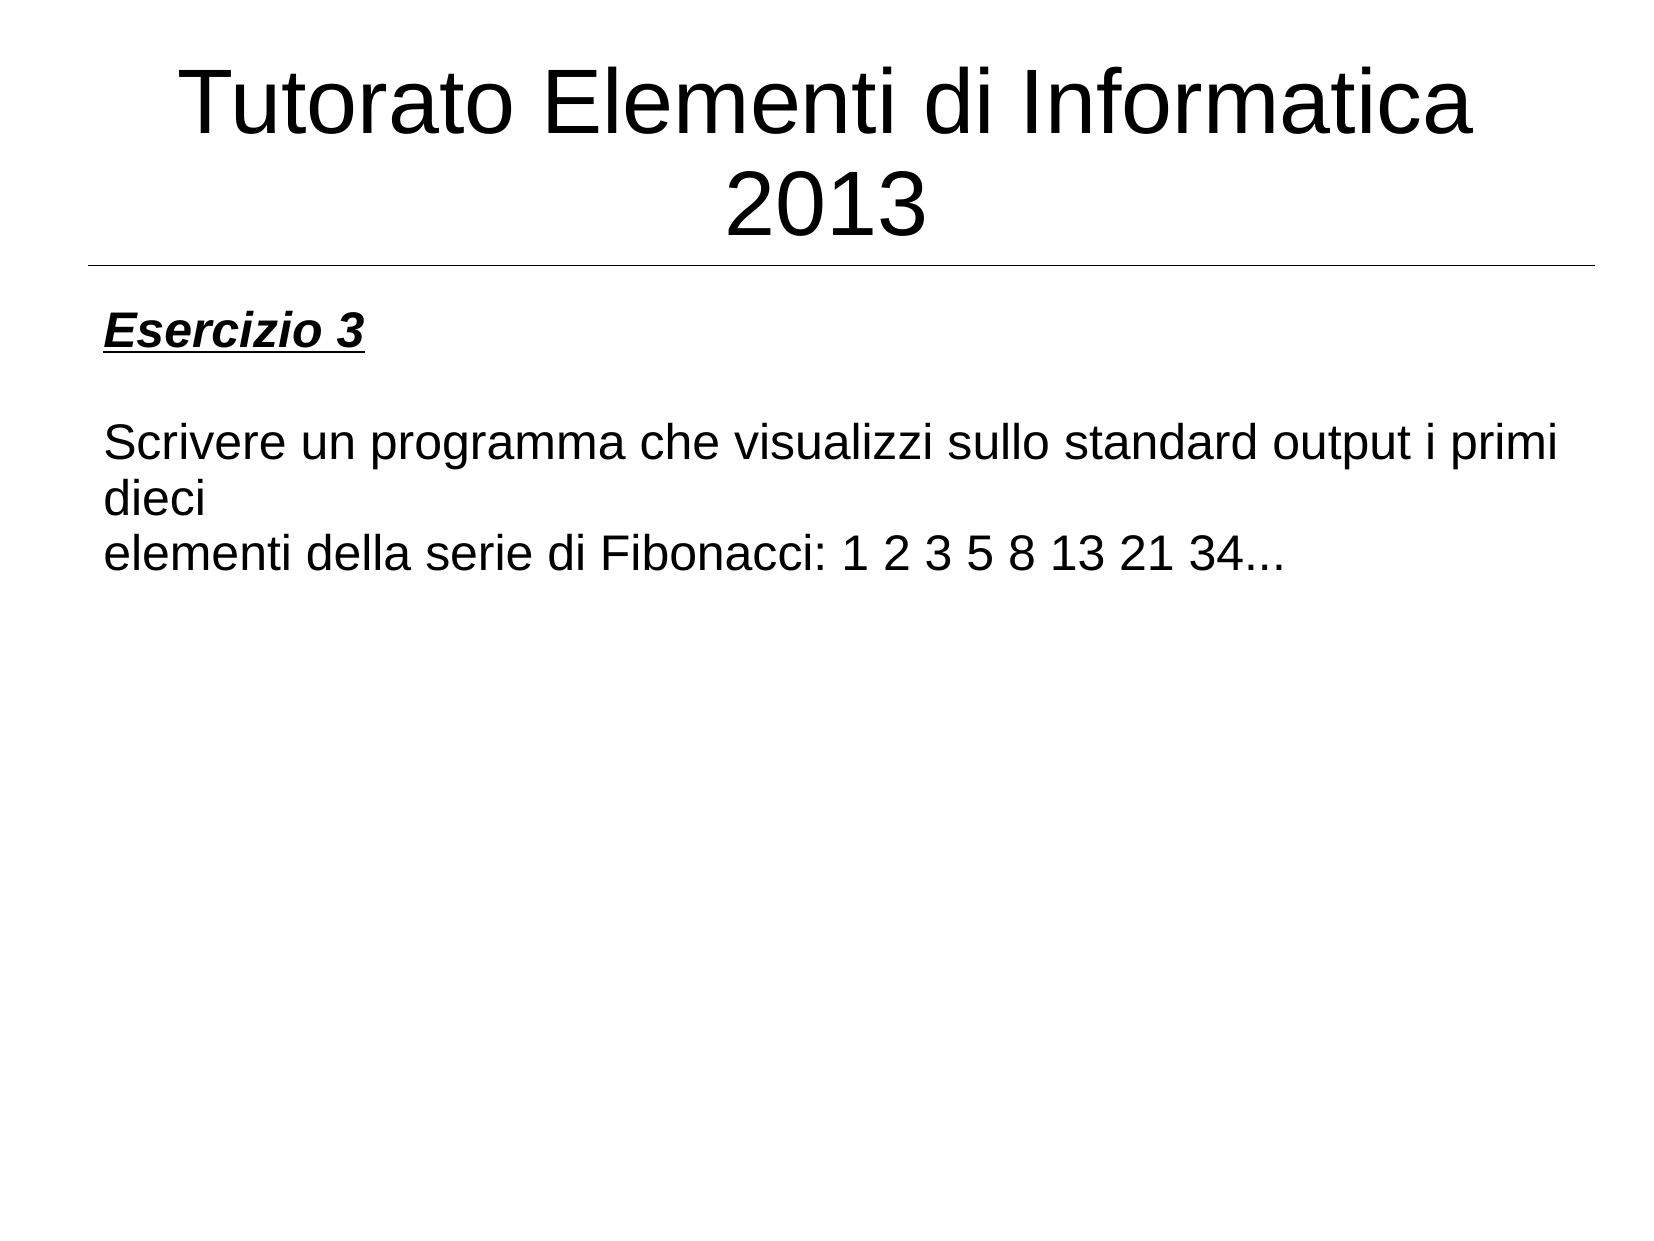

# Tutorato Elementi di Informatica 2013
Esercizio 3
Scrivere un programma che visualizzi sullo standard output i primi dieci
elementi della serie di Fibonacci: 1 2 3 5 8 13 21 34...